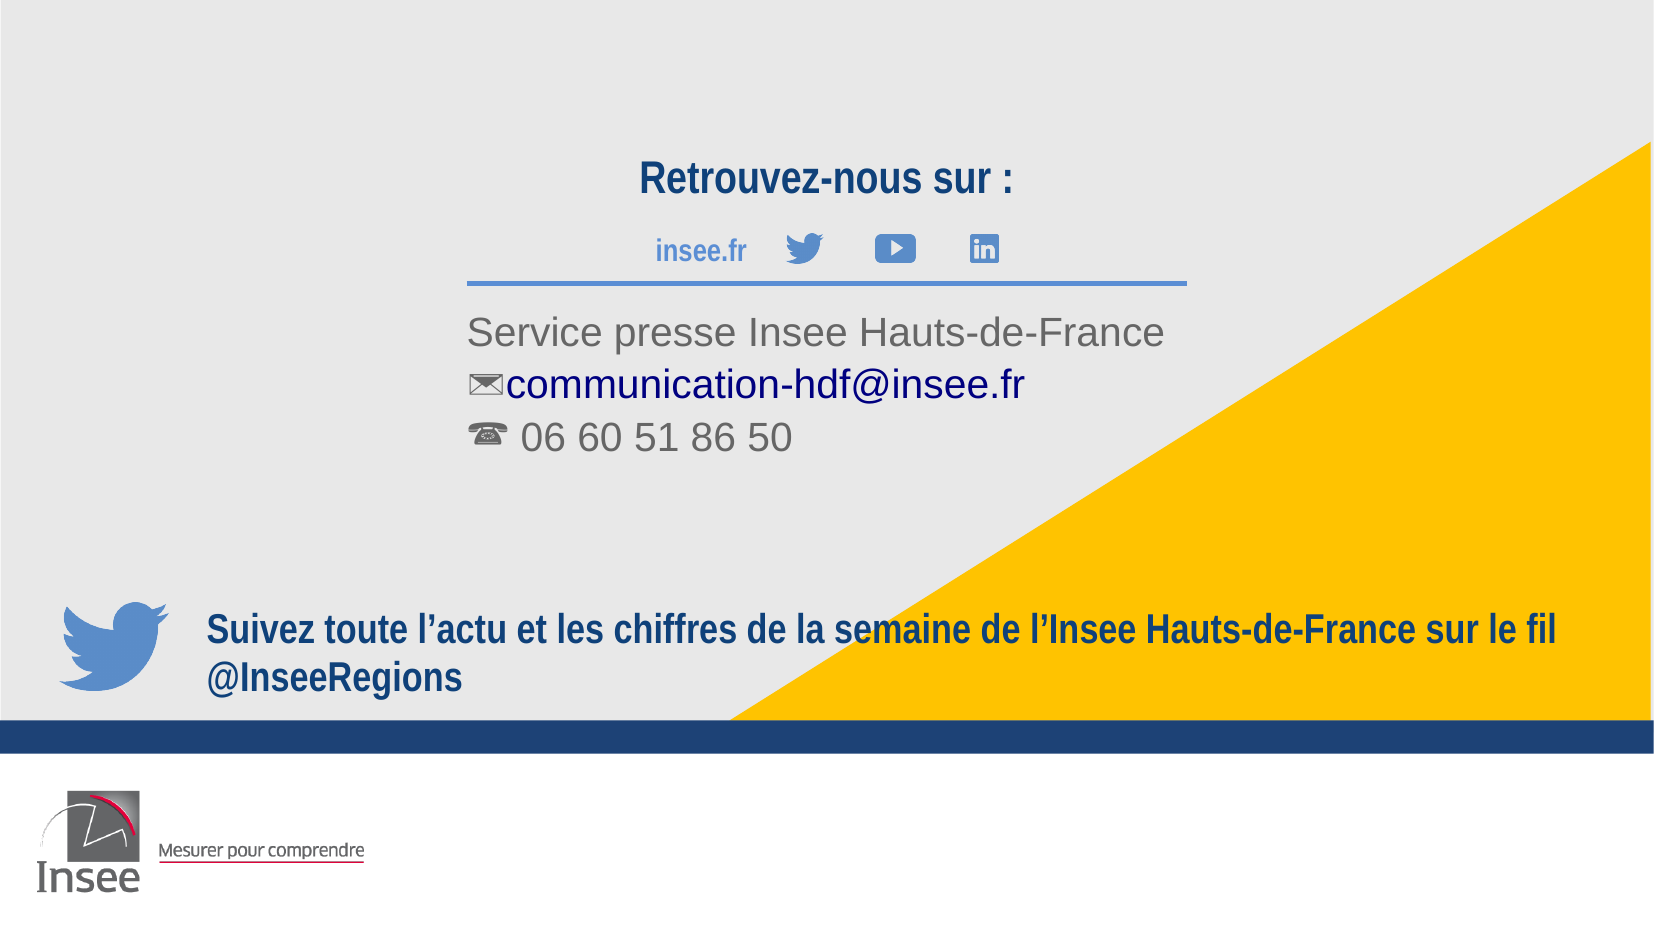

# Retrouvez-nous sur :
insee.fr
Service presse Insee Hauts-de-France
communication-hdf@insee.fr
 06 60 51 86 50
Suivez toute l’actu et les chiffres de la semaine de l’Insee Hauts-de-France sur le fil @InseeRegions
4